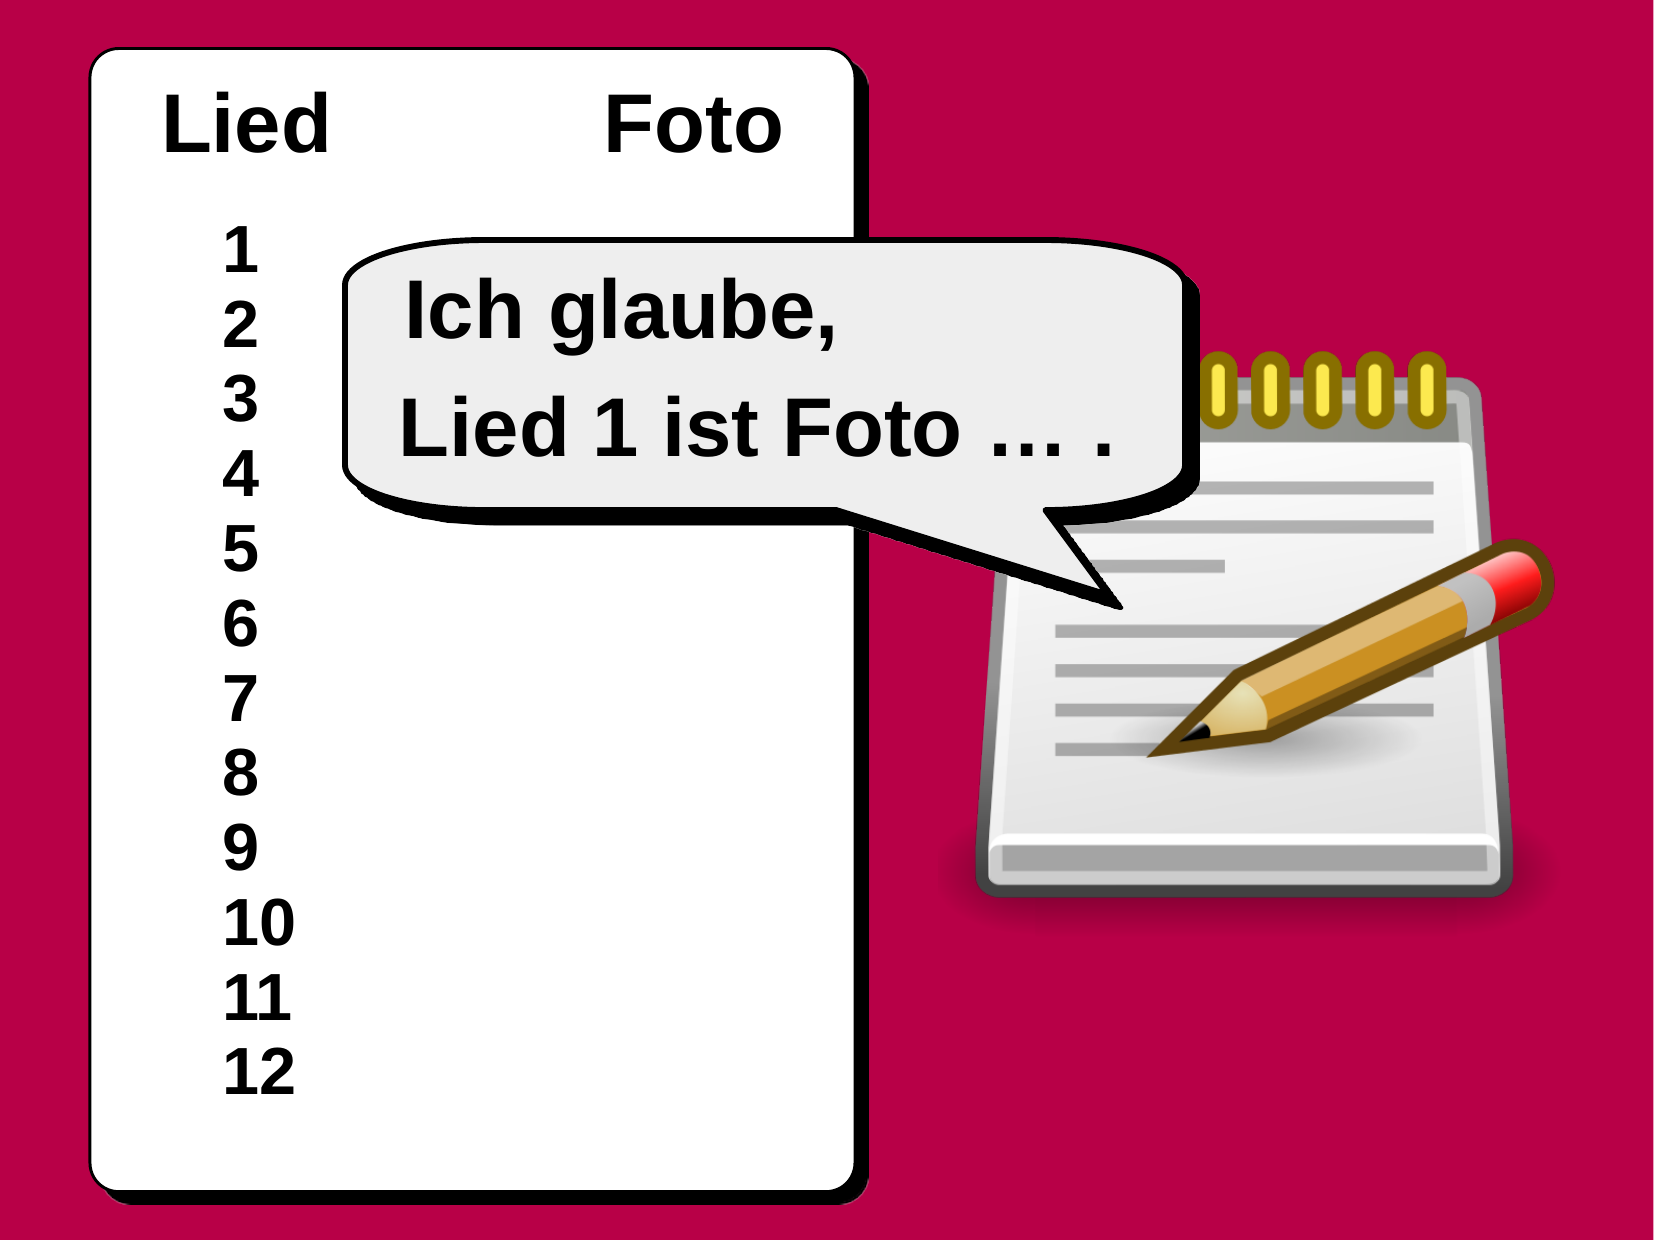

Lied				Foto
1
2
3
4
5
6
7
8
9
10
11
12
Ich glaube,
Lied 1 ist Foto … .